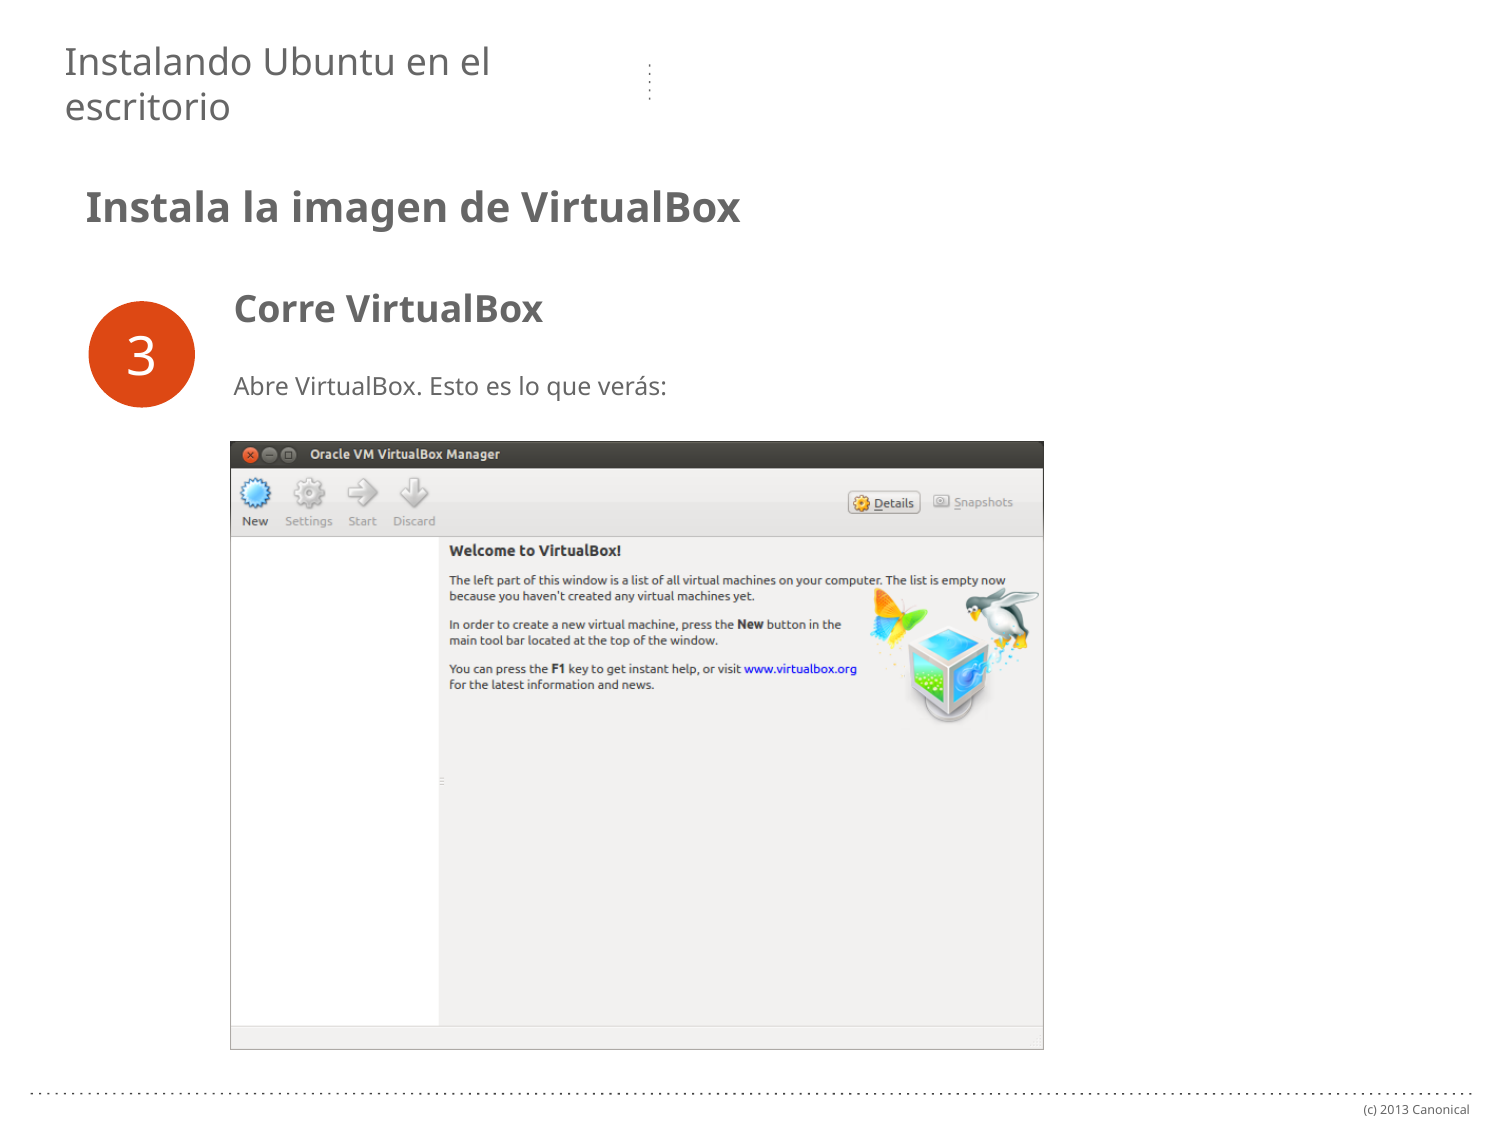

Instalando Ubuntu en el escritorio
# Instala la imagen de VirtualBox
Corre VirtualBox
Abre VirtualBox. Esto es lo que verás:
3
(c) 2013 Canonical